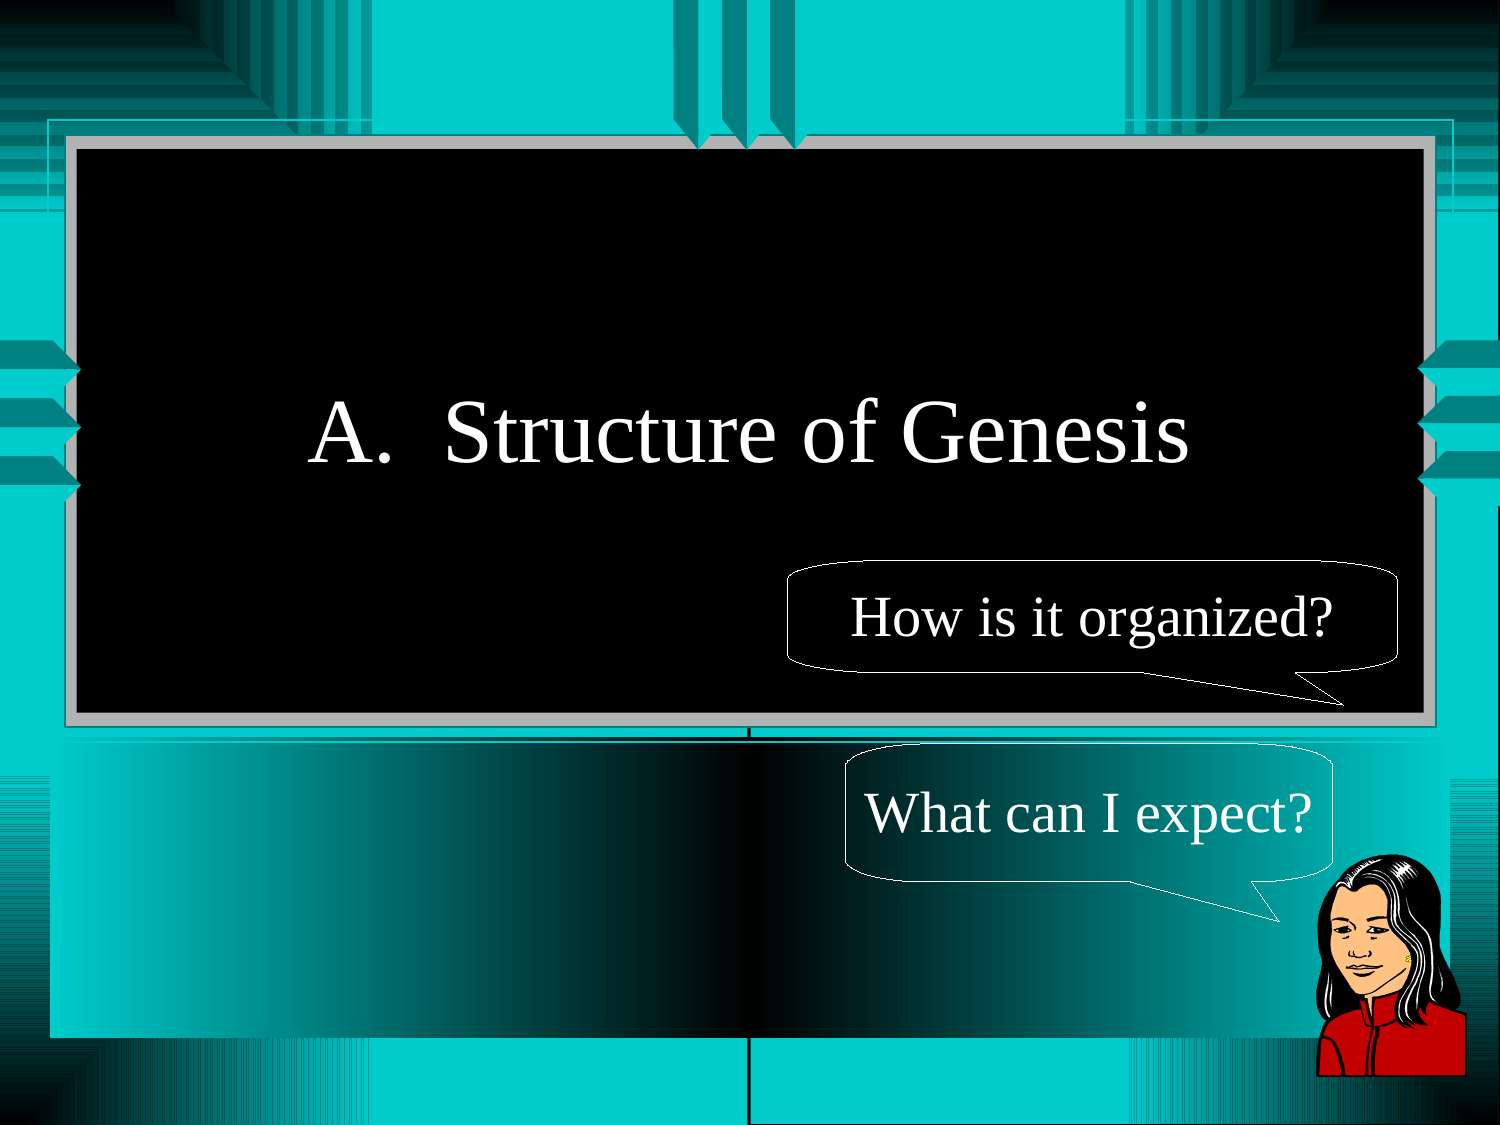

# A. Structure of Genesis
How is it organized?
What can I expect?